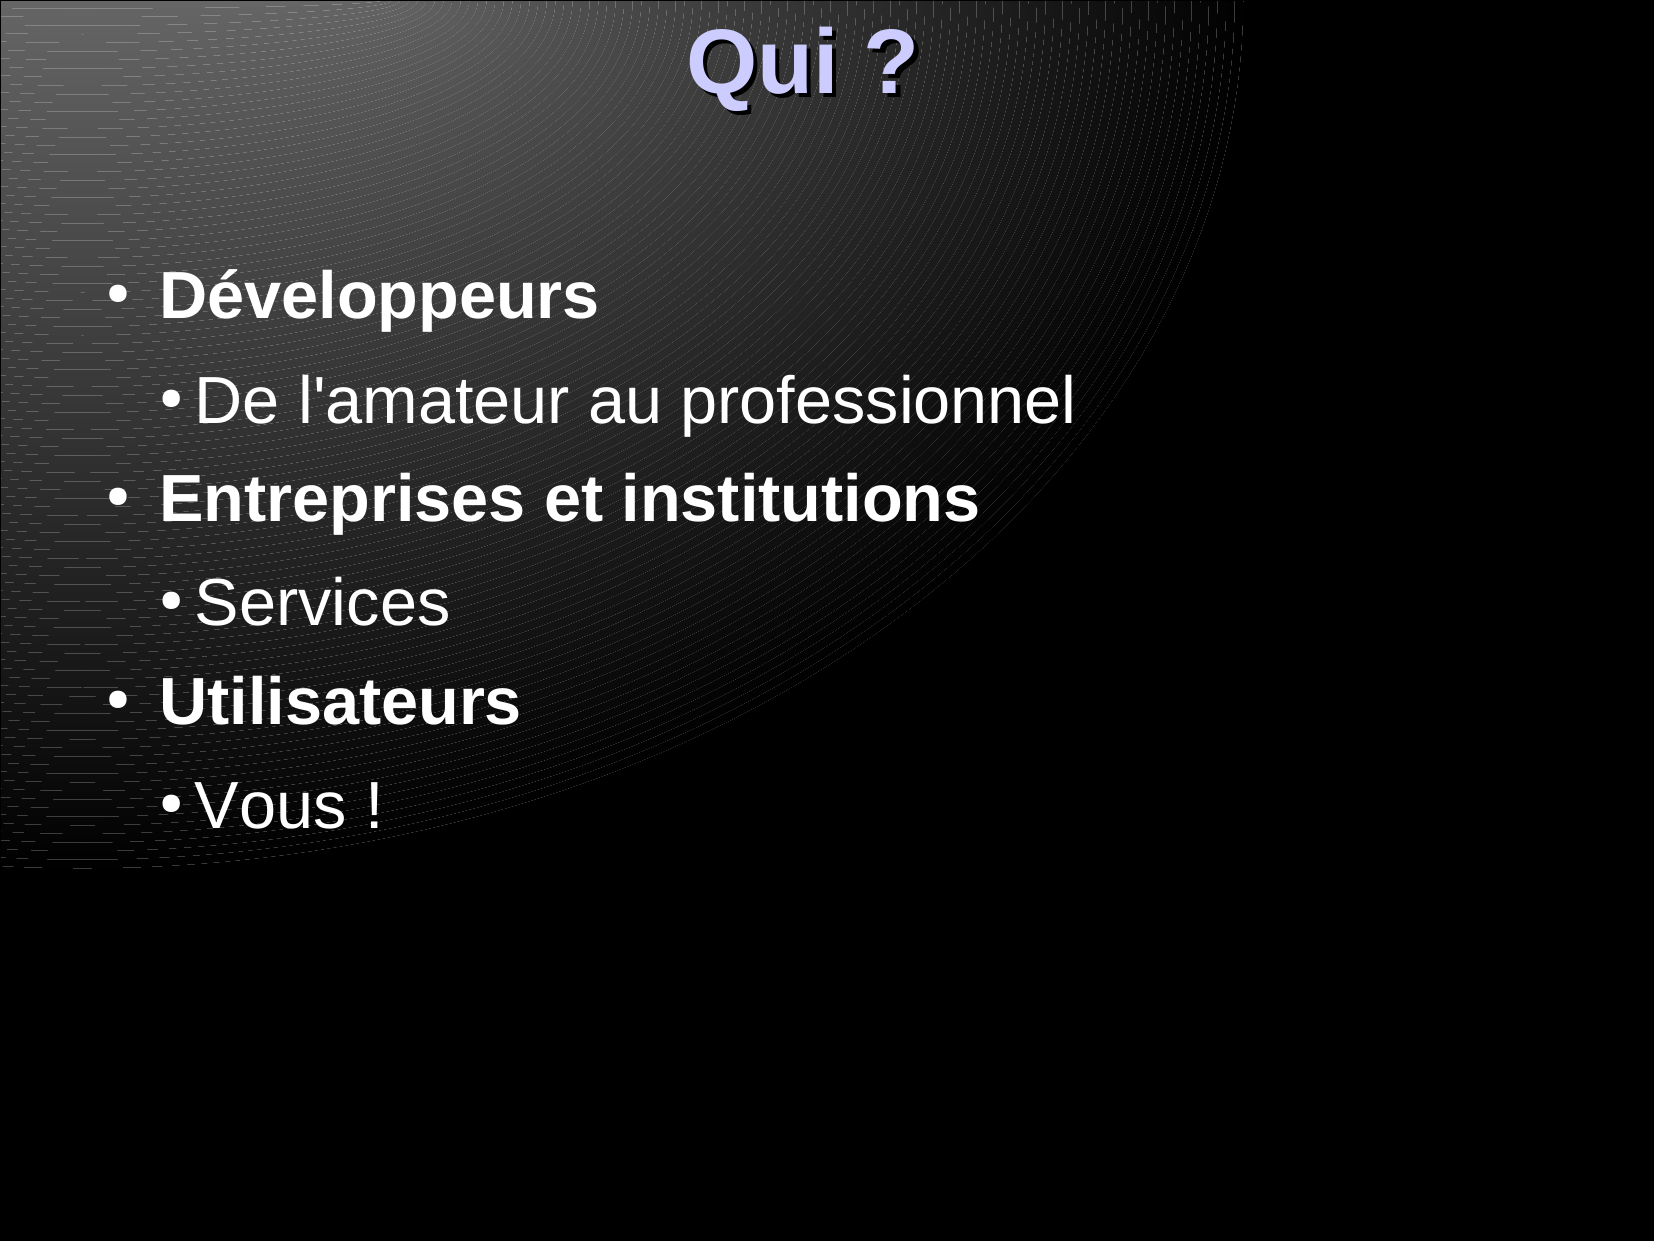

# Qui ?
Développeurs
De l'amateur au professionnel
Entreprises et institutions
Services
Utilisateurs
Vous !